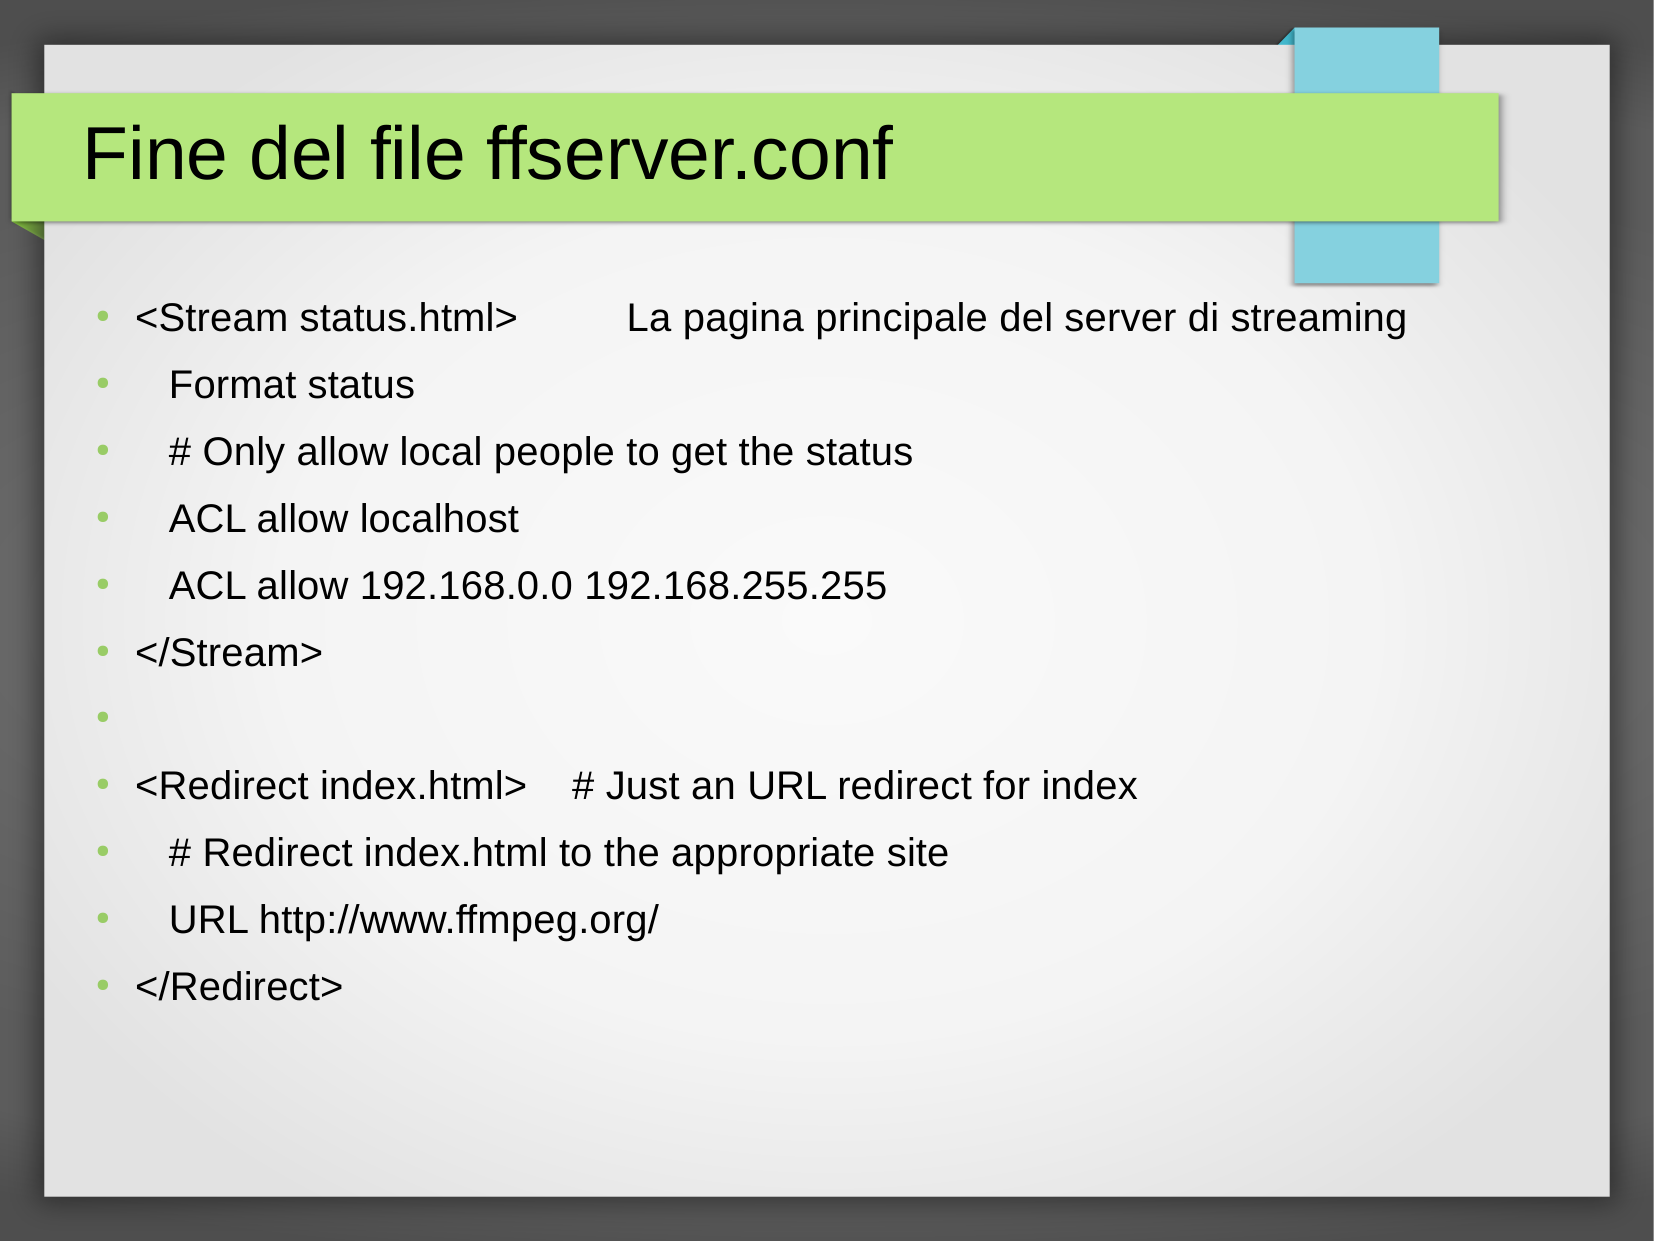

# Fine del file ffserver.conf
<Stream status.html> 	La pagina principale del server di streaming
 Format status
 # Only allow local people to get the status
 ACL allow localhost
 ACL allow 192.168.0.0 192.168.255.255
</Stream>
<Redirect index.html> # Just an URL redirect for index
 # Redirect index.html to the appropriate site
 URL http://www.ffmpeg.org/
</Redirect>